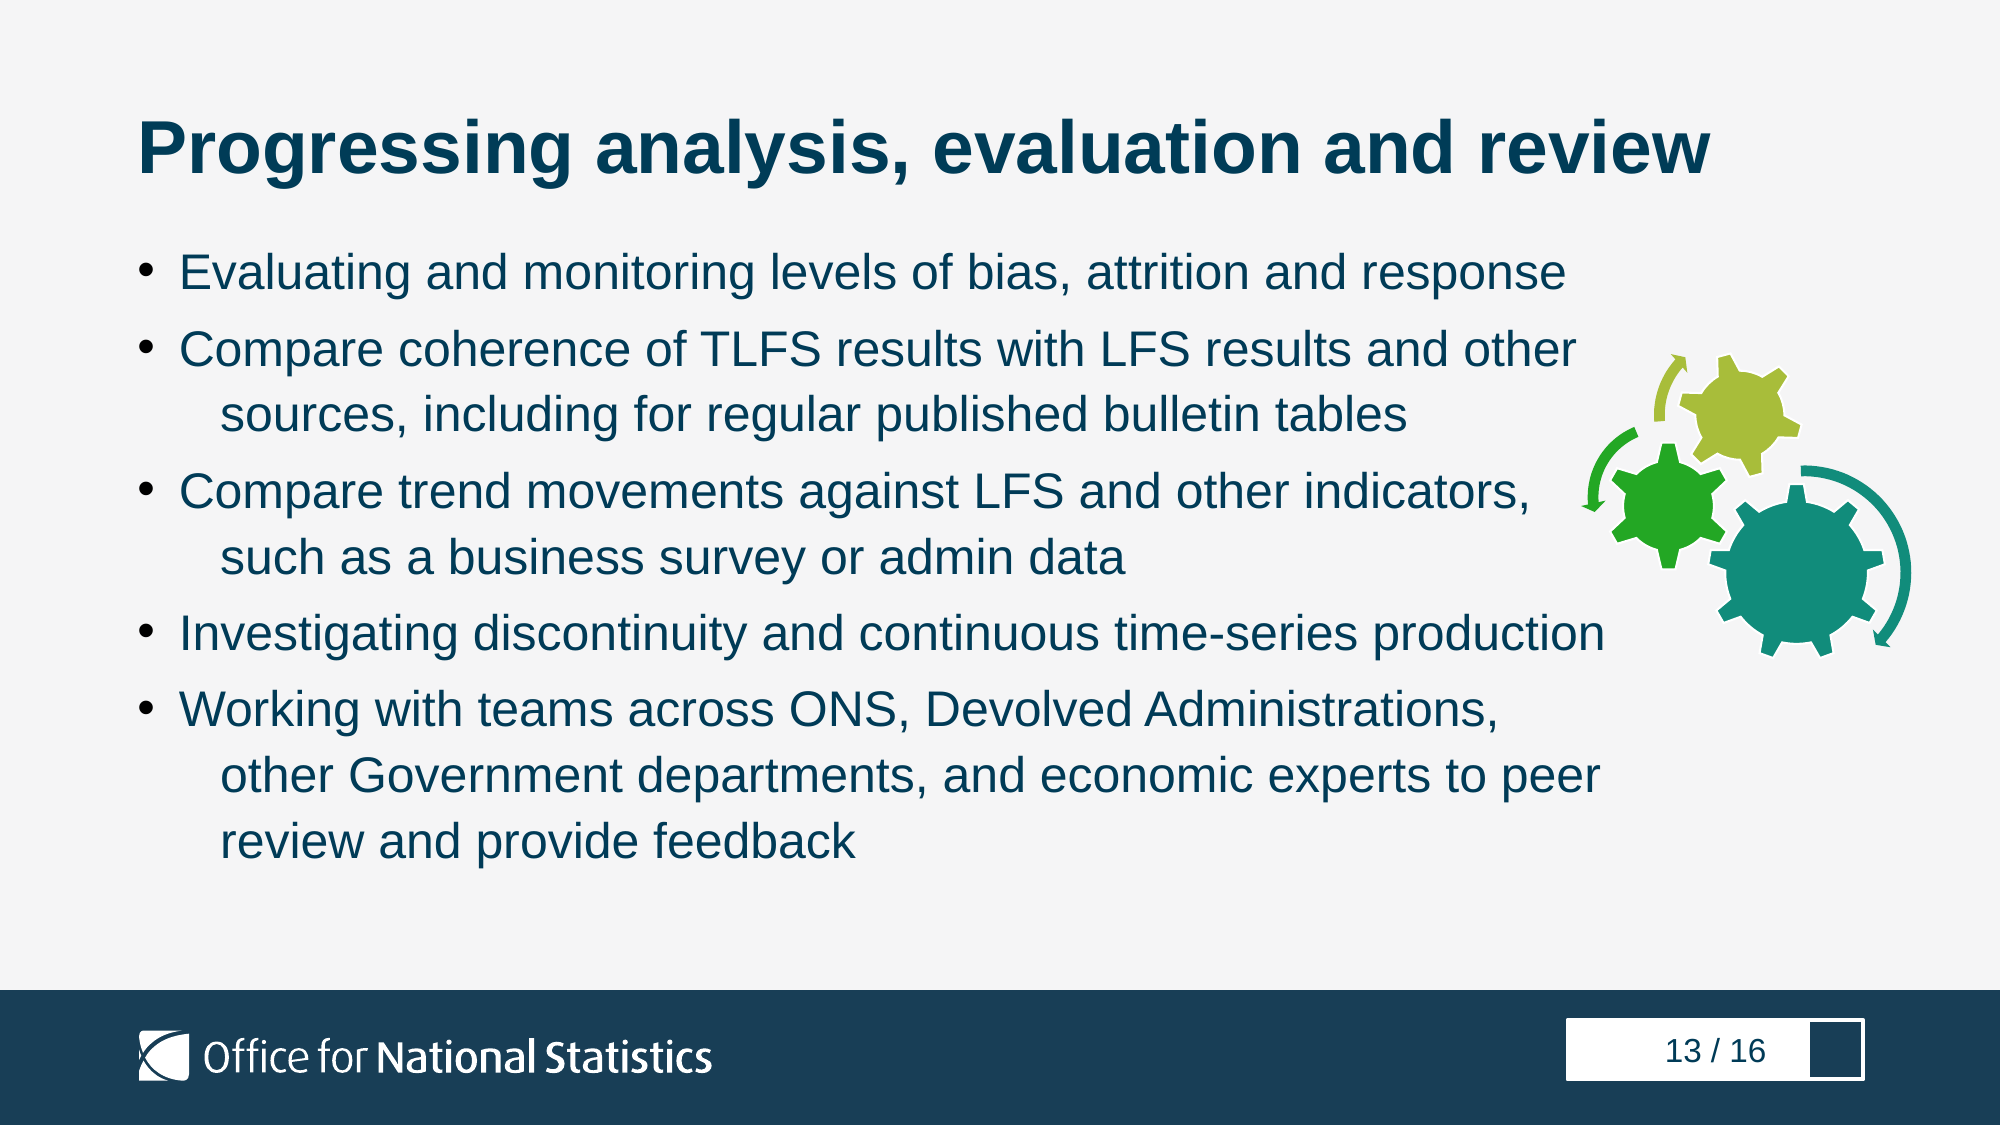

# Progressing analysis, evaluation and review
Evaluating and monitoring levels of bias, attrition and response
Compare coherence of TLFS results with LFS results and other sources, including for regular published bulletin tables
Compare trend movements against LFS and other indicators, such as a business survey or admin data
Investigating discontinuity and continuous time-series production
Working with teams across ONS, Devolved Administrations, other Government departments, and economic experts to peer review and provide feedback
13 / 16